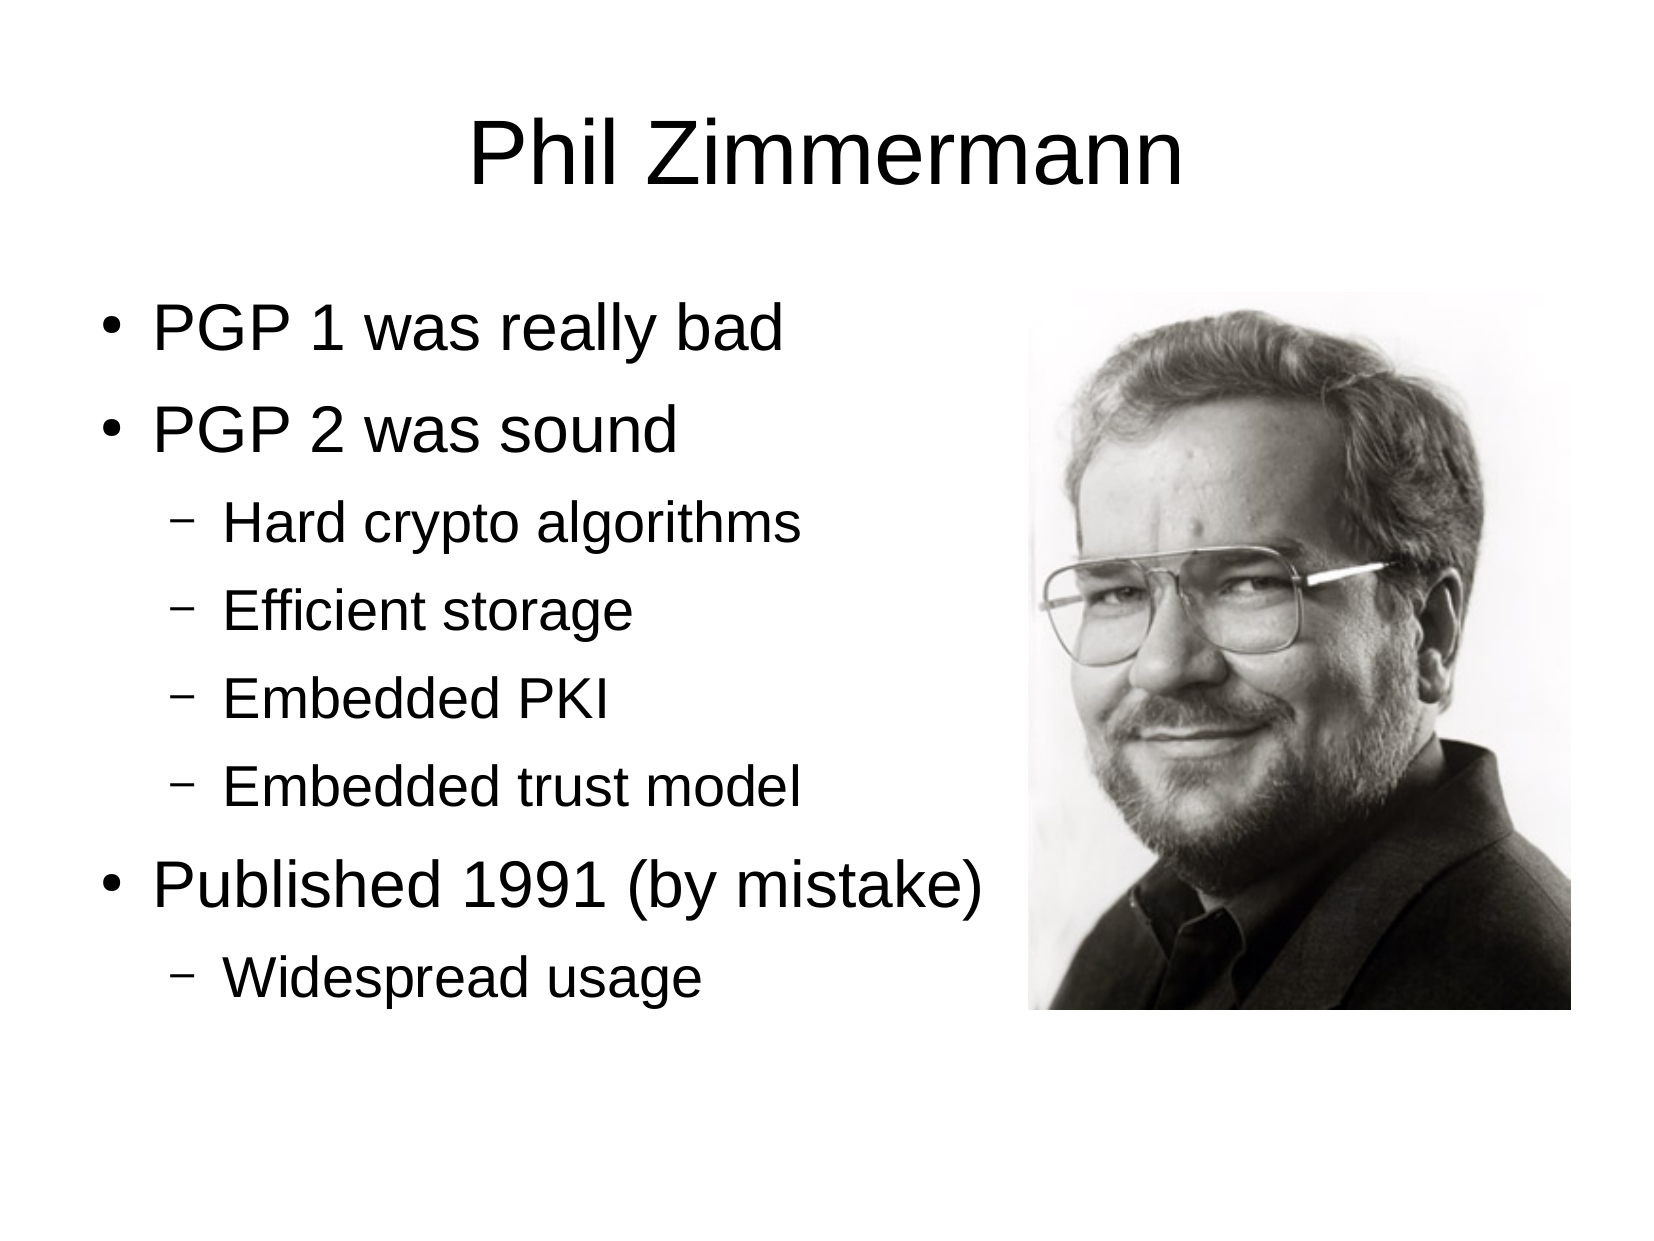

# Phil Zimmermann
PGP 1 was really bad
PGP 2 was sound
Hard crypto algorithms
Efficient storage
Embedded PKI
Embedded trust model
Published 1991 (by mistake)
Widespread usage